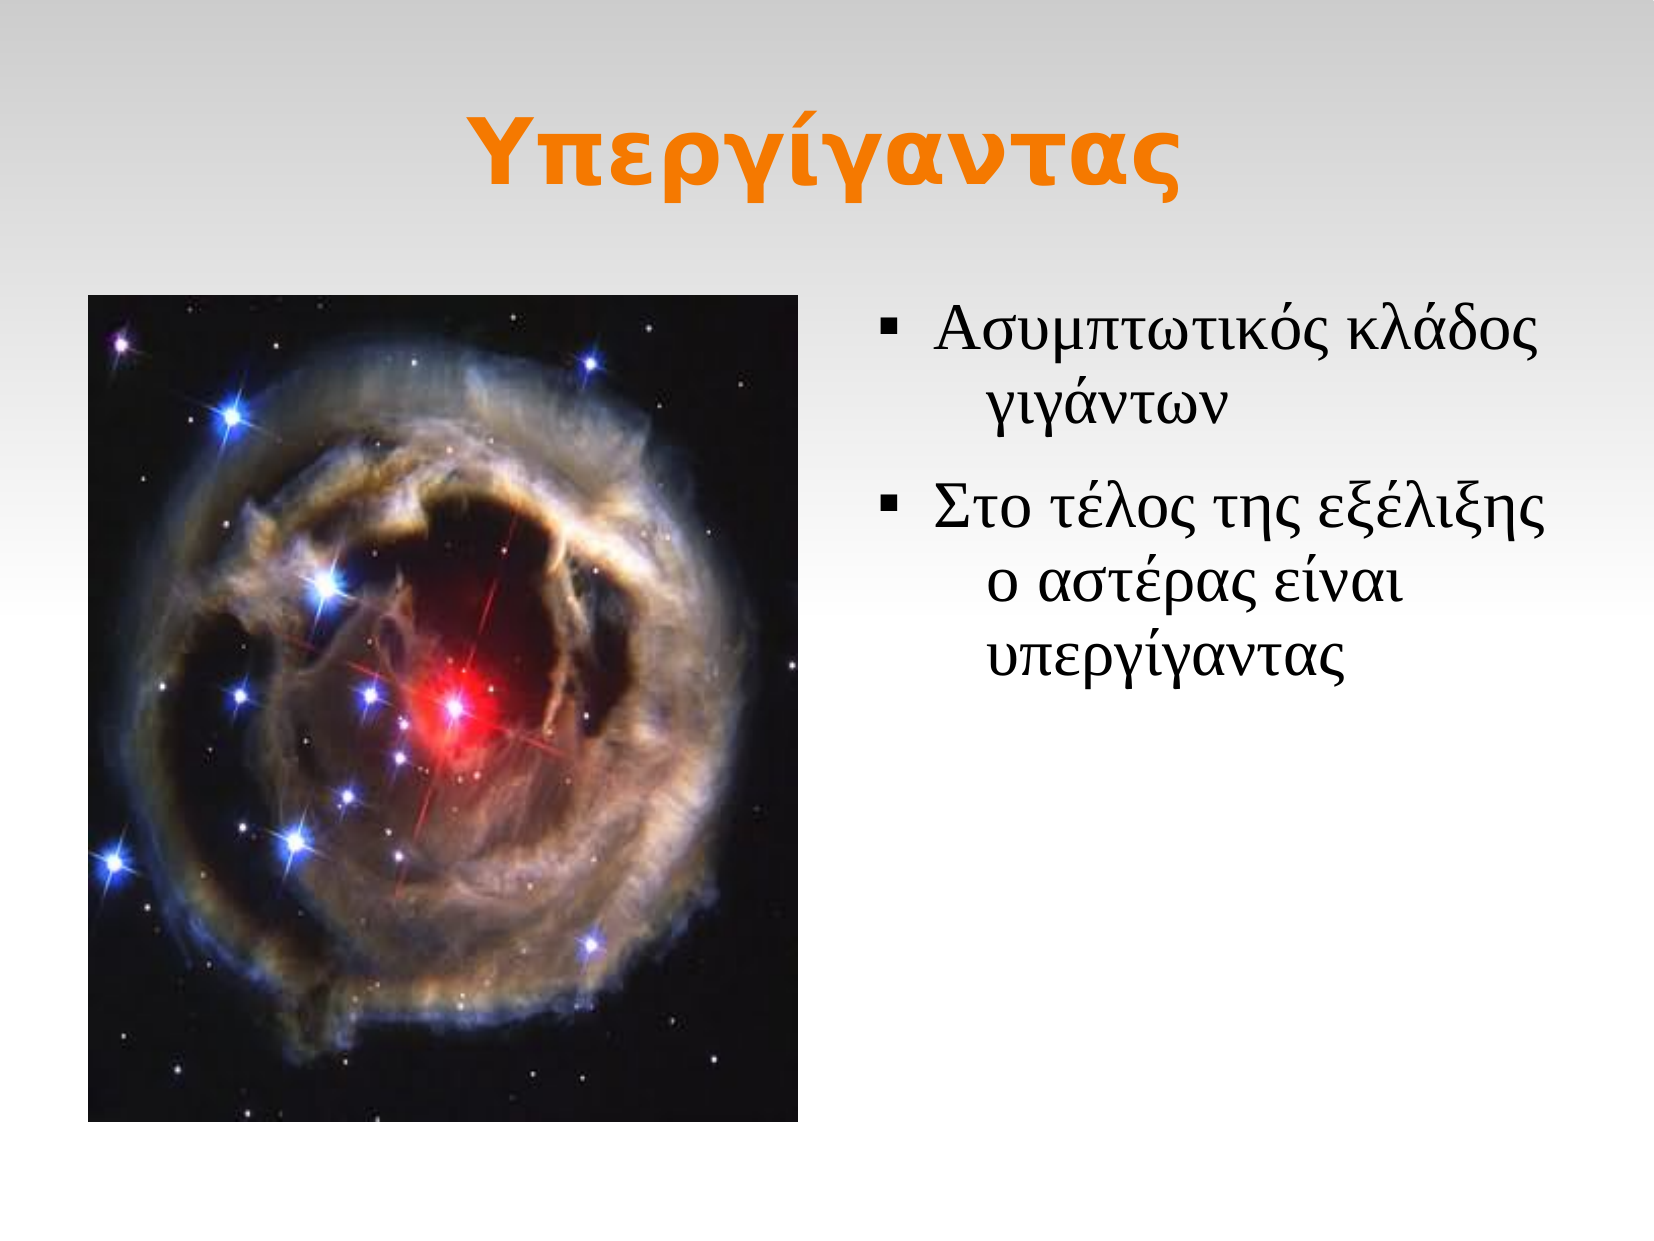

Υπεργίγαντας
# Ασυμπτωτικός κλάδος γιγάντων
Στο τέλος της εξέλιξης ο αστέρας είναι υπεργίγαντας